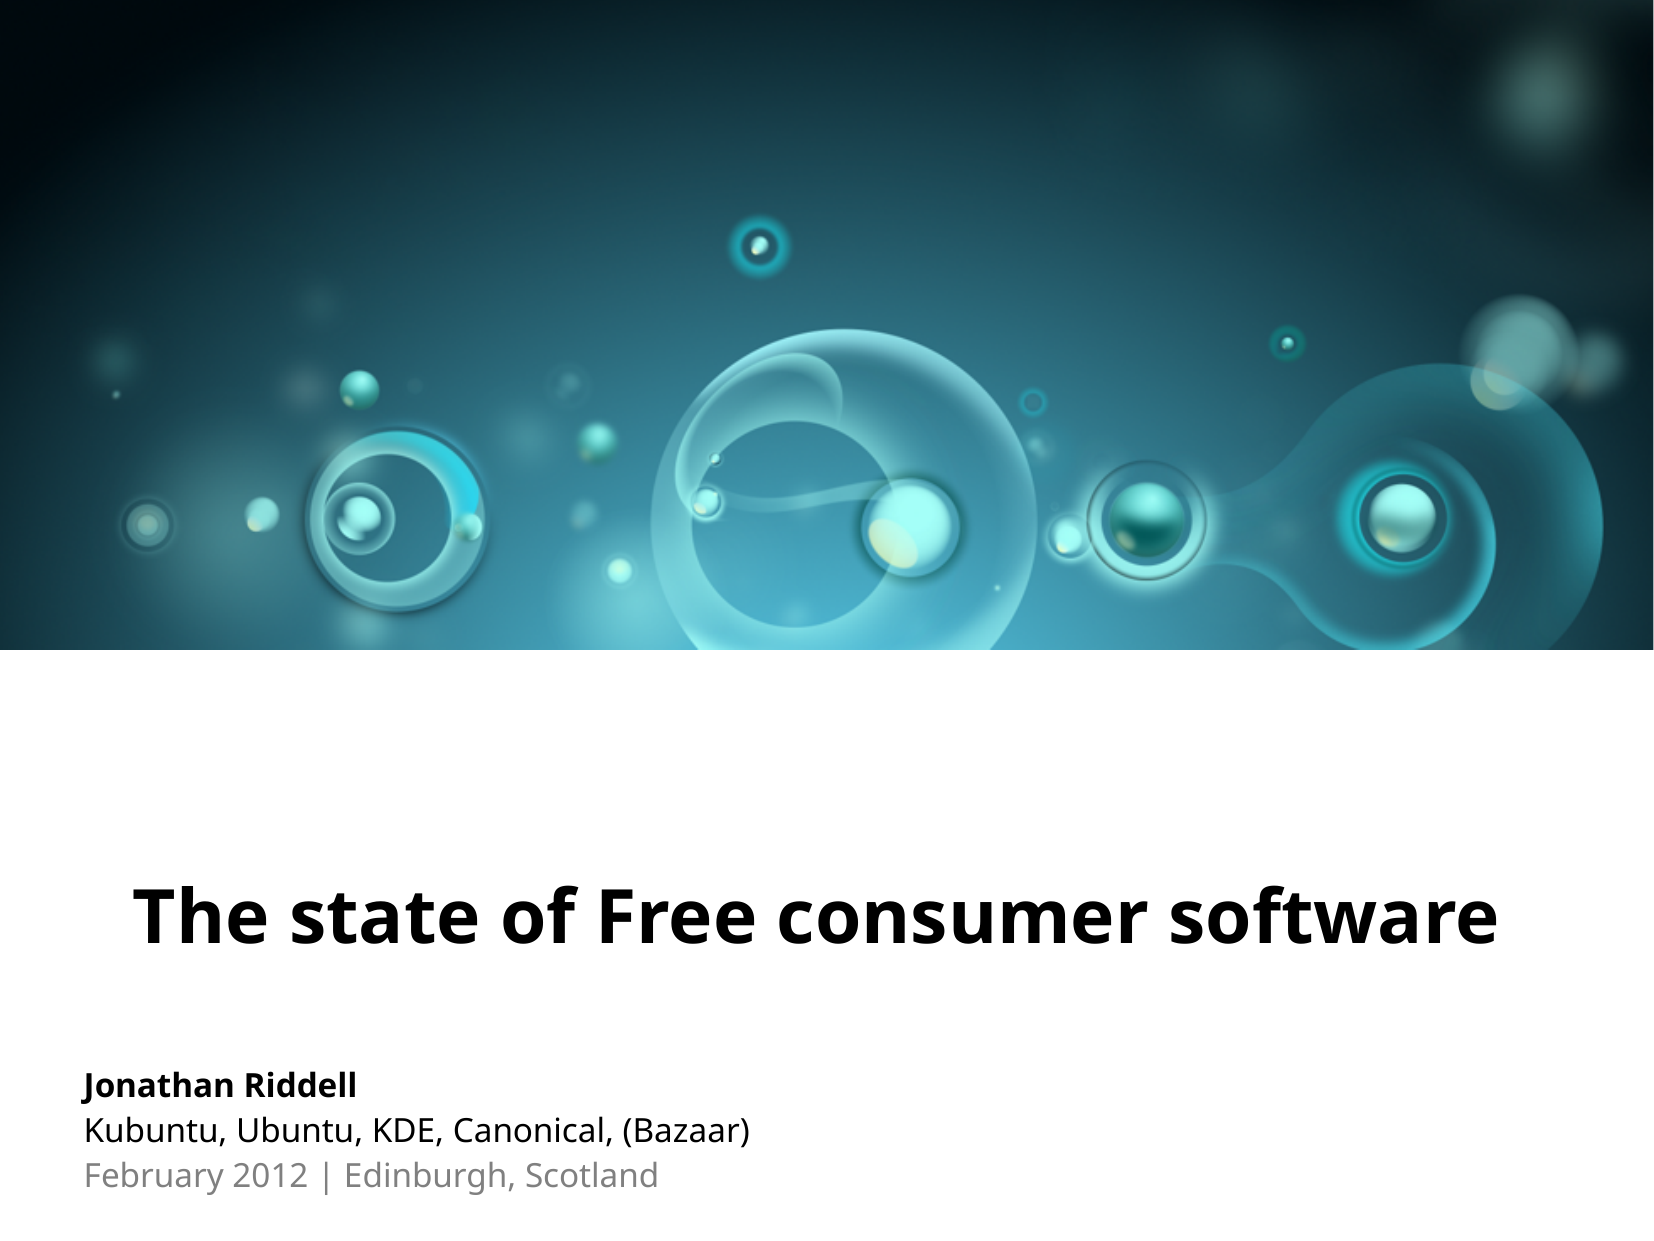

The state of Free consumer software
Jonathan Riddell
Kubuntu, Ubuntu, KDE, Canonical, (Bazaar)
February 2012 | Edinburgh, Scotland